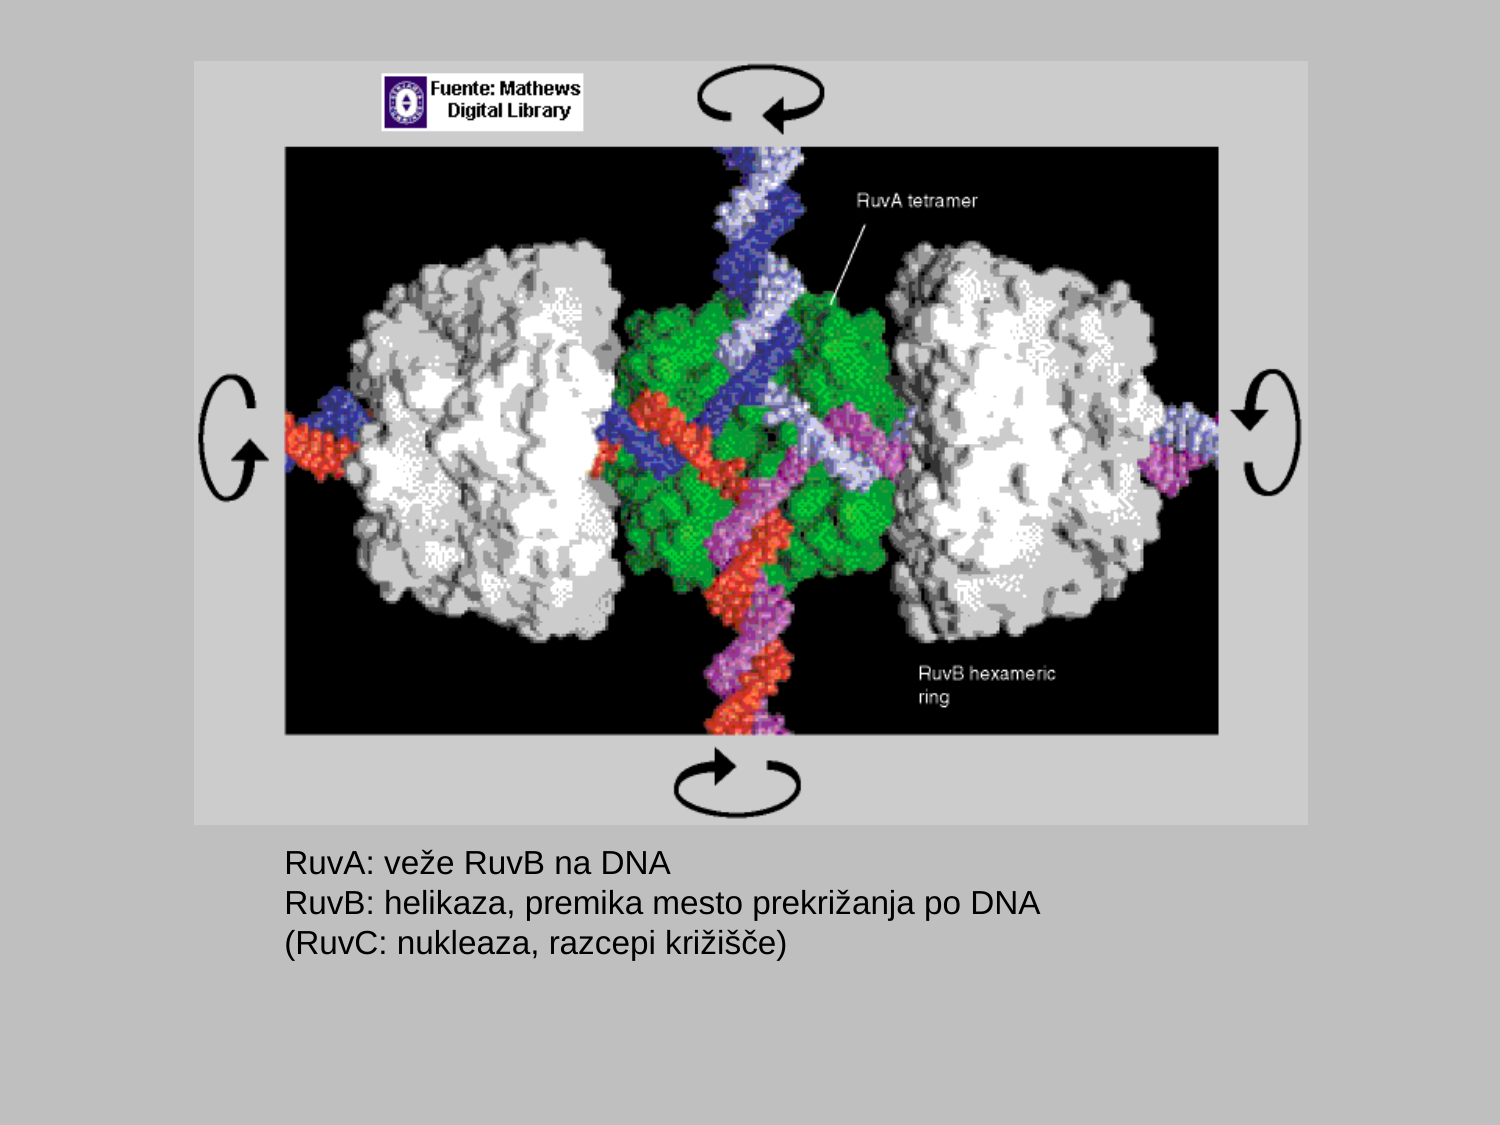

RuvA: veže RuvB na DNA
RuvB: helikaza, premika mesto prekrižanja po DNA
(RuvC: nukleaza, razcepi križišče)